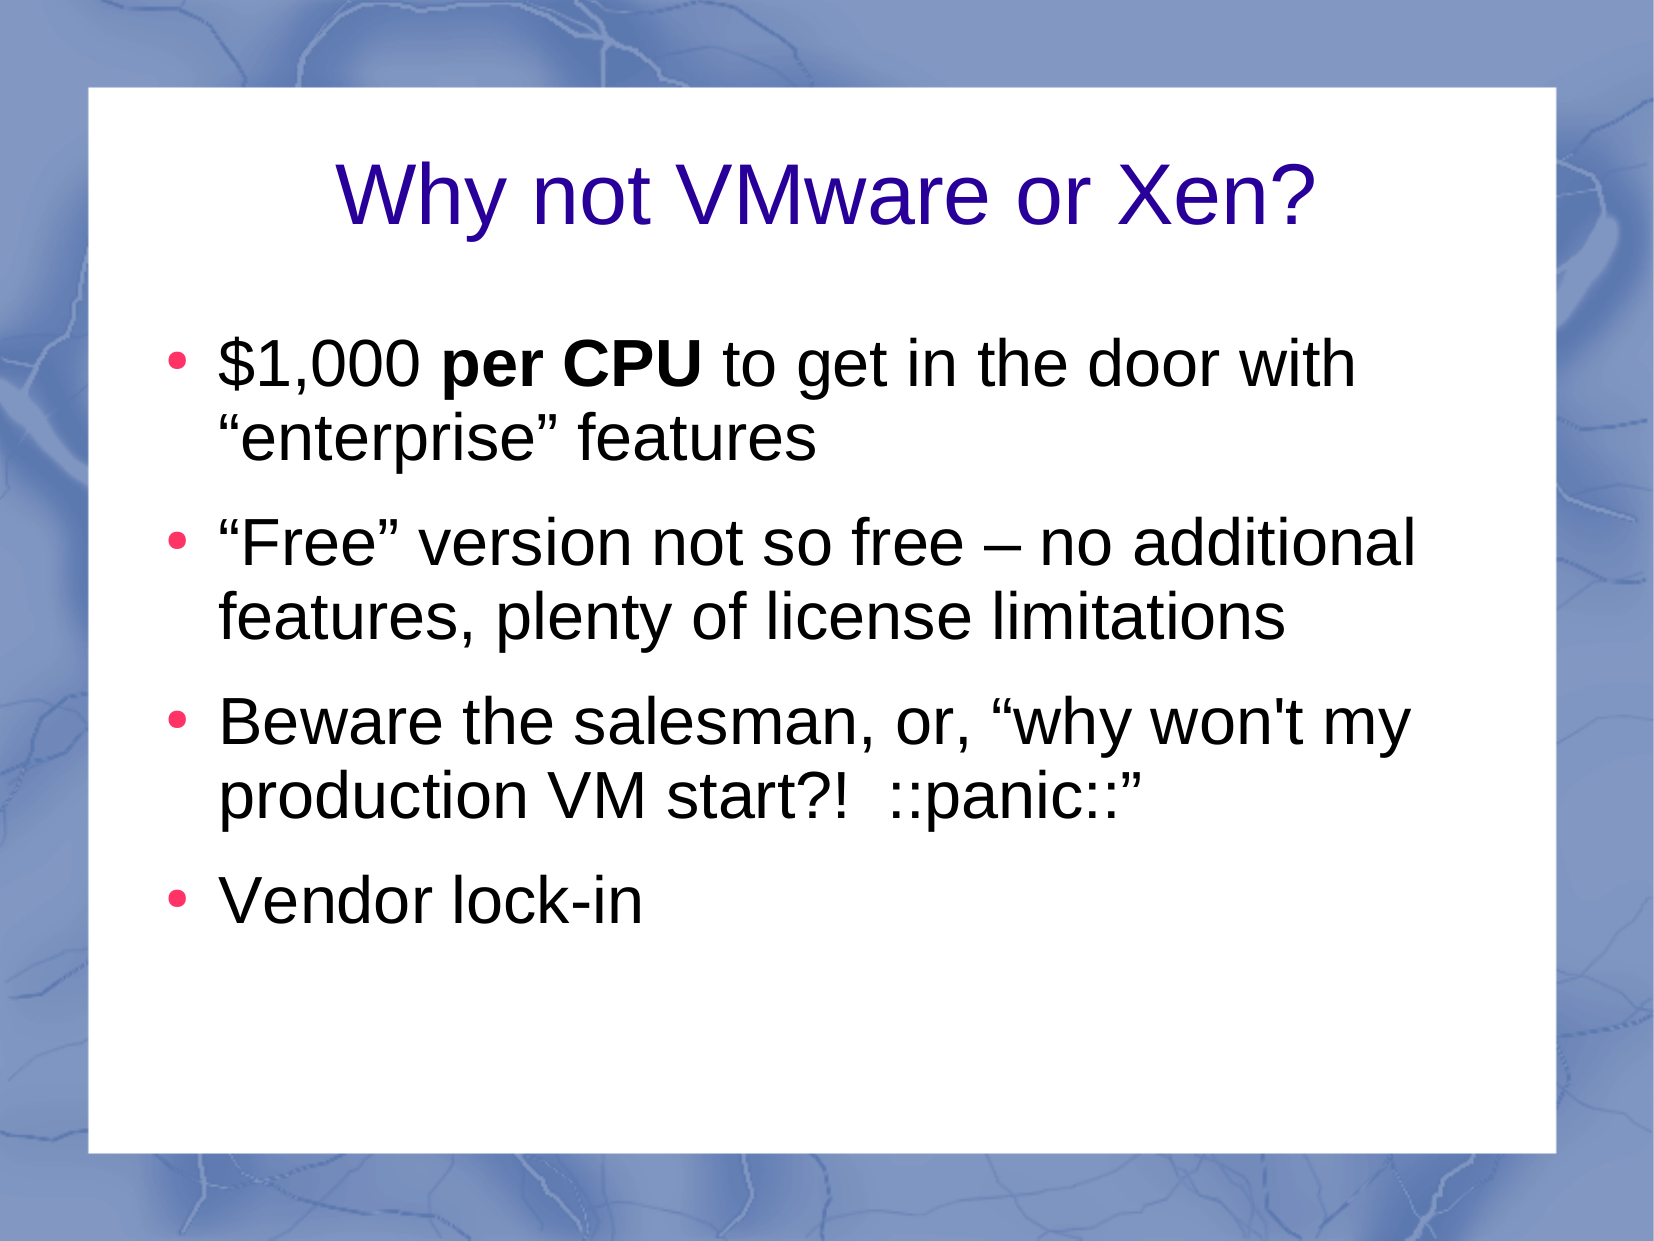

# Why not VMware or Xen?
$1,000 per CPU to get in the door with “enterprise” features
“Free” version not so free – no additional features, plenty of license limitations
Beware the salesman, or, “why won't my production VM start?! ::panic::”
Vendor lock-in